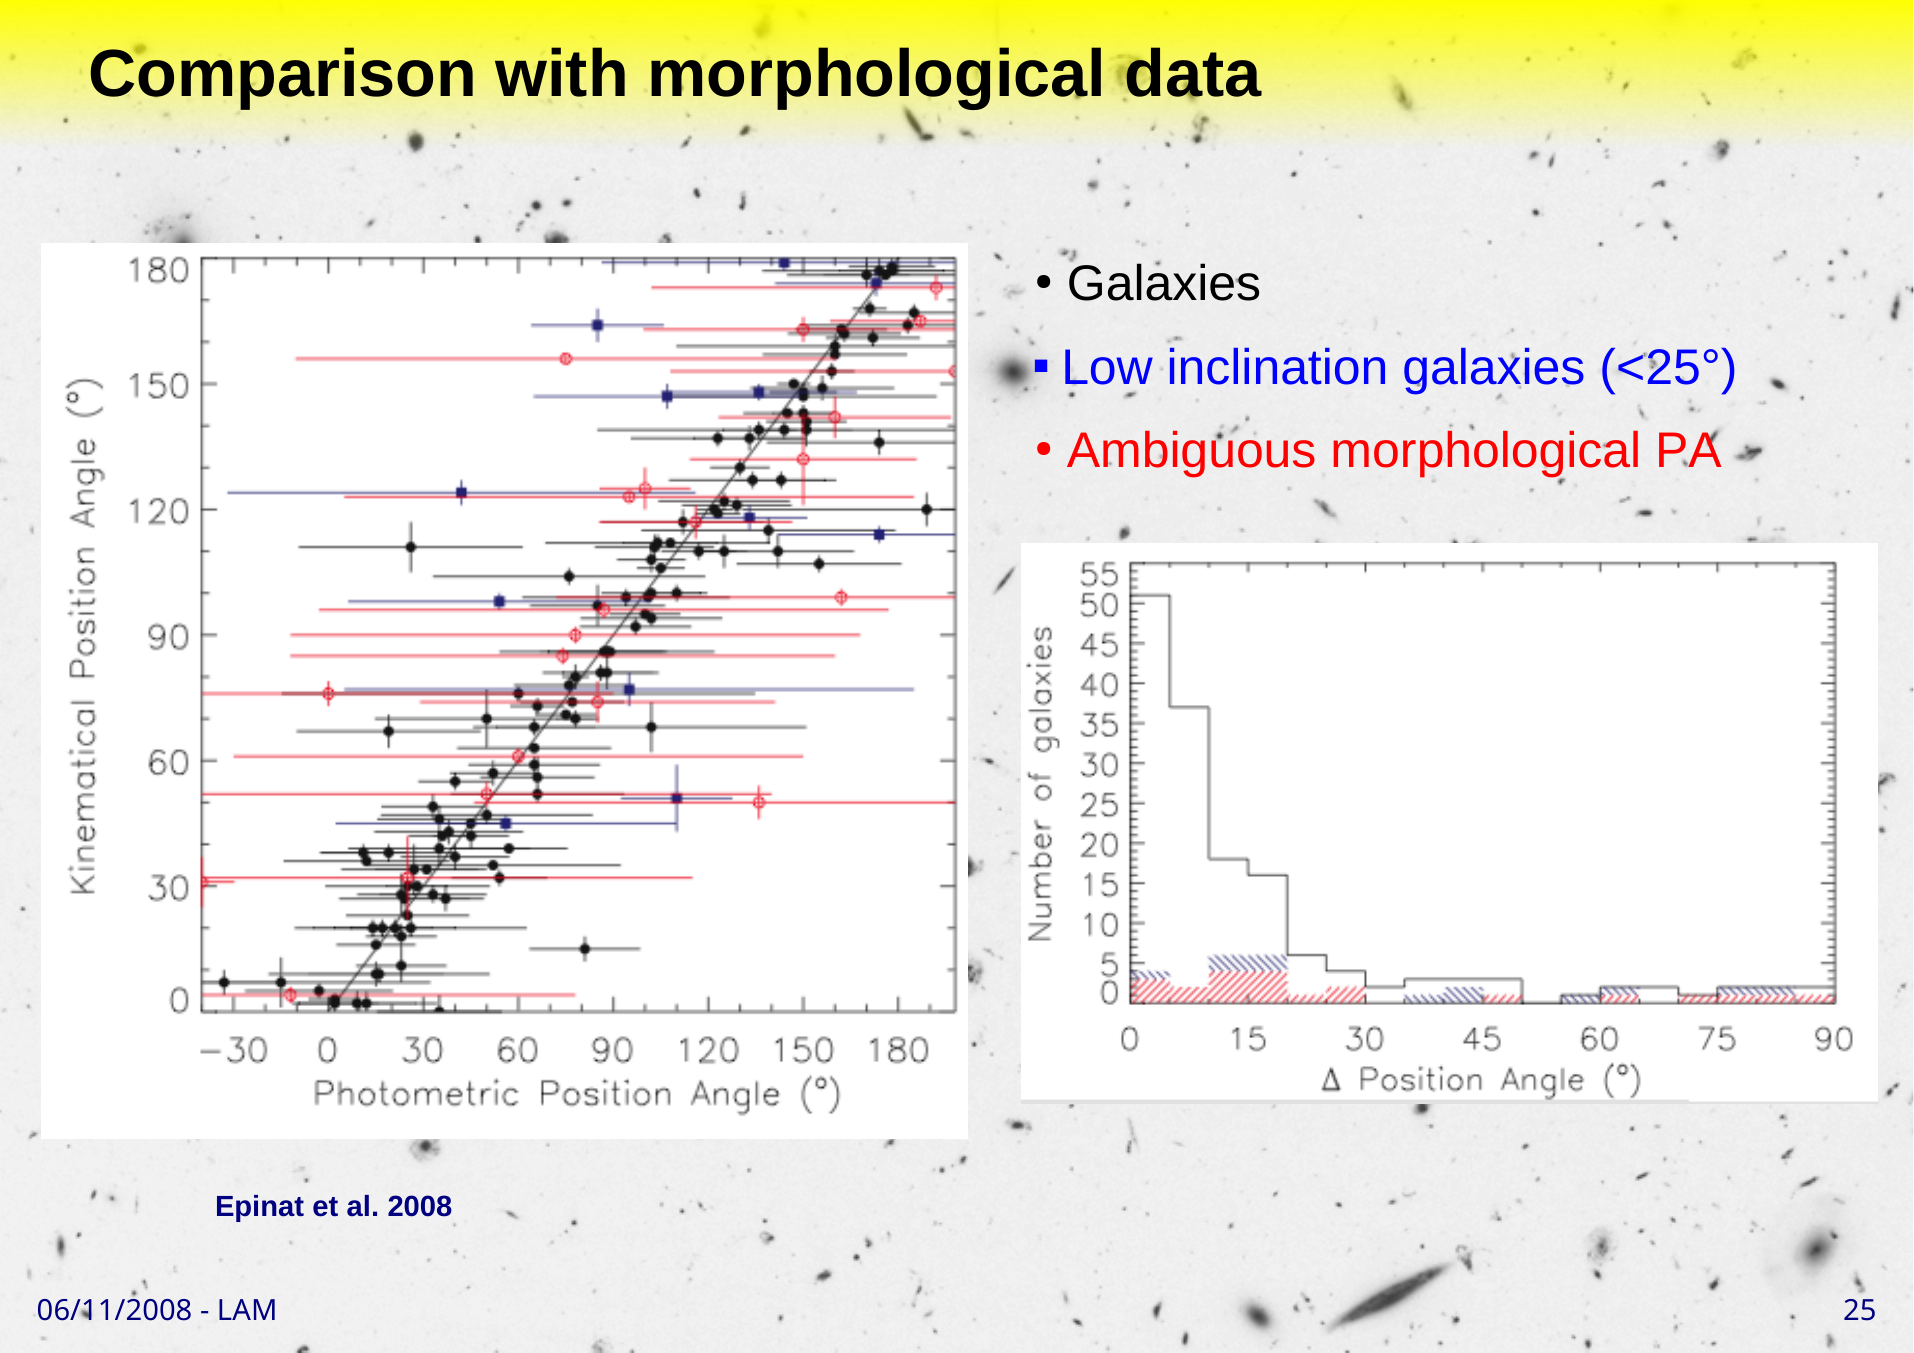

# Comparison with morphological data
 Galaxies
 Low inclination galaxies (<25°)
 Ambiguous morphological PA
Epinat et al. 2008
25
06/11/2008 - LAM